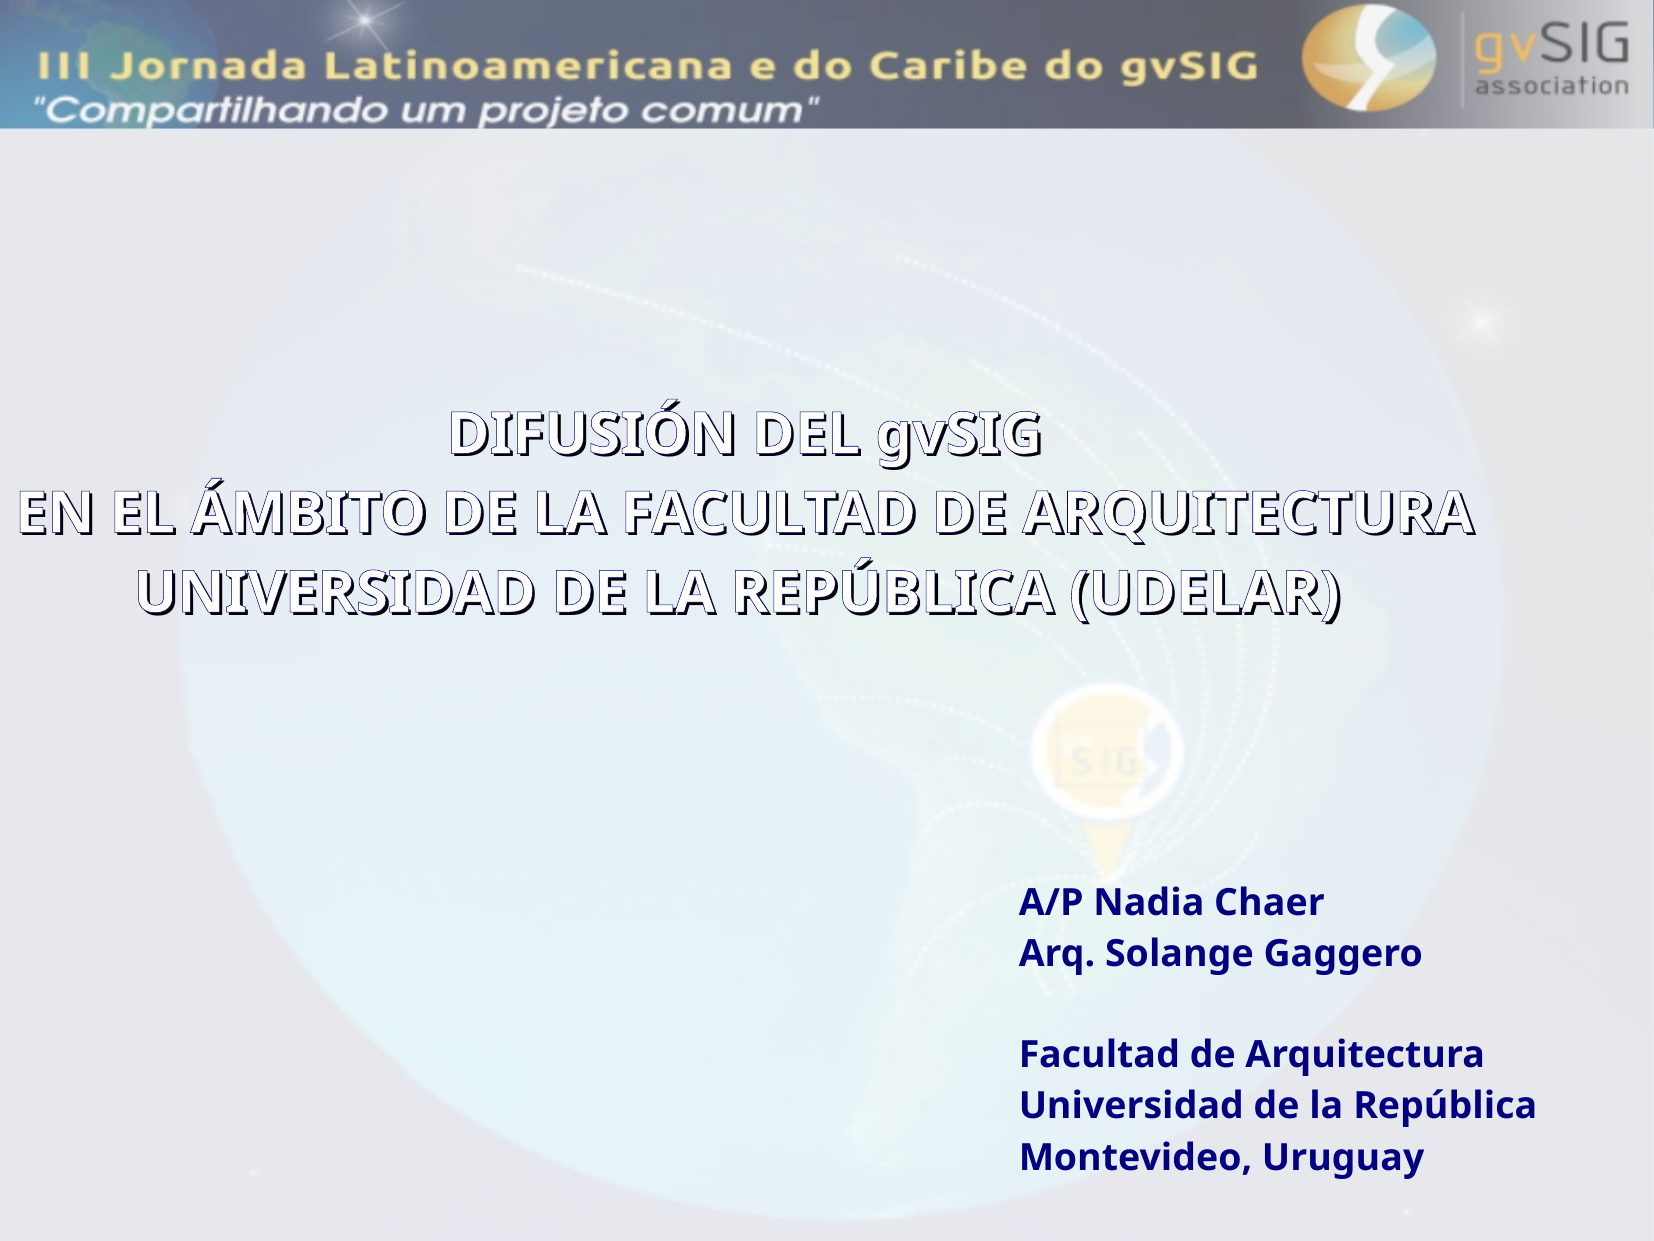

DIFUSIÓN DEL gvSIG
EN EL ÁMBITO DE LA FACULTAD DE ARQUITECTURA
UNIVERSIDAD DE LA REPÚBLICA (UDELAR)
A/P Nadia Chaer
Arq. Solange Gaggero
Facultad de Arquitectura
Universidad de la República
Montevideo, Uruguay